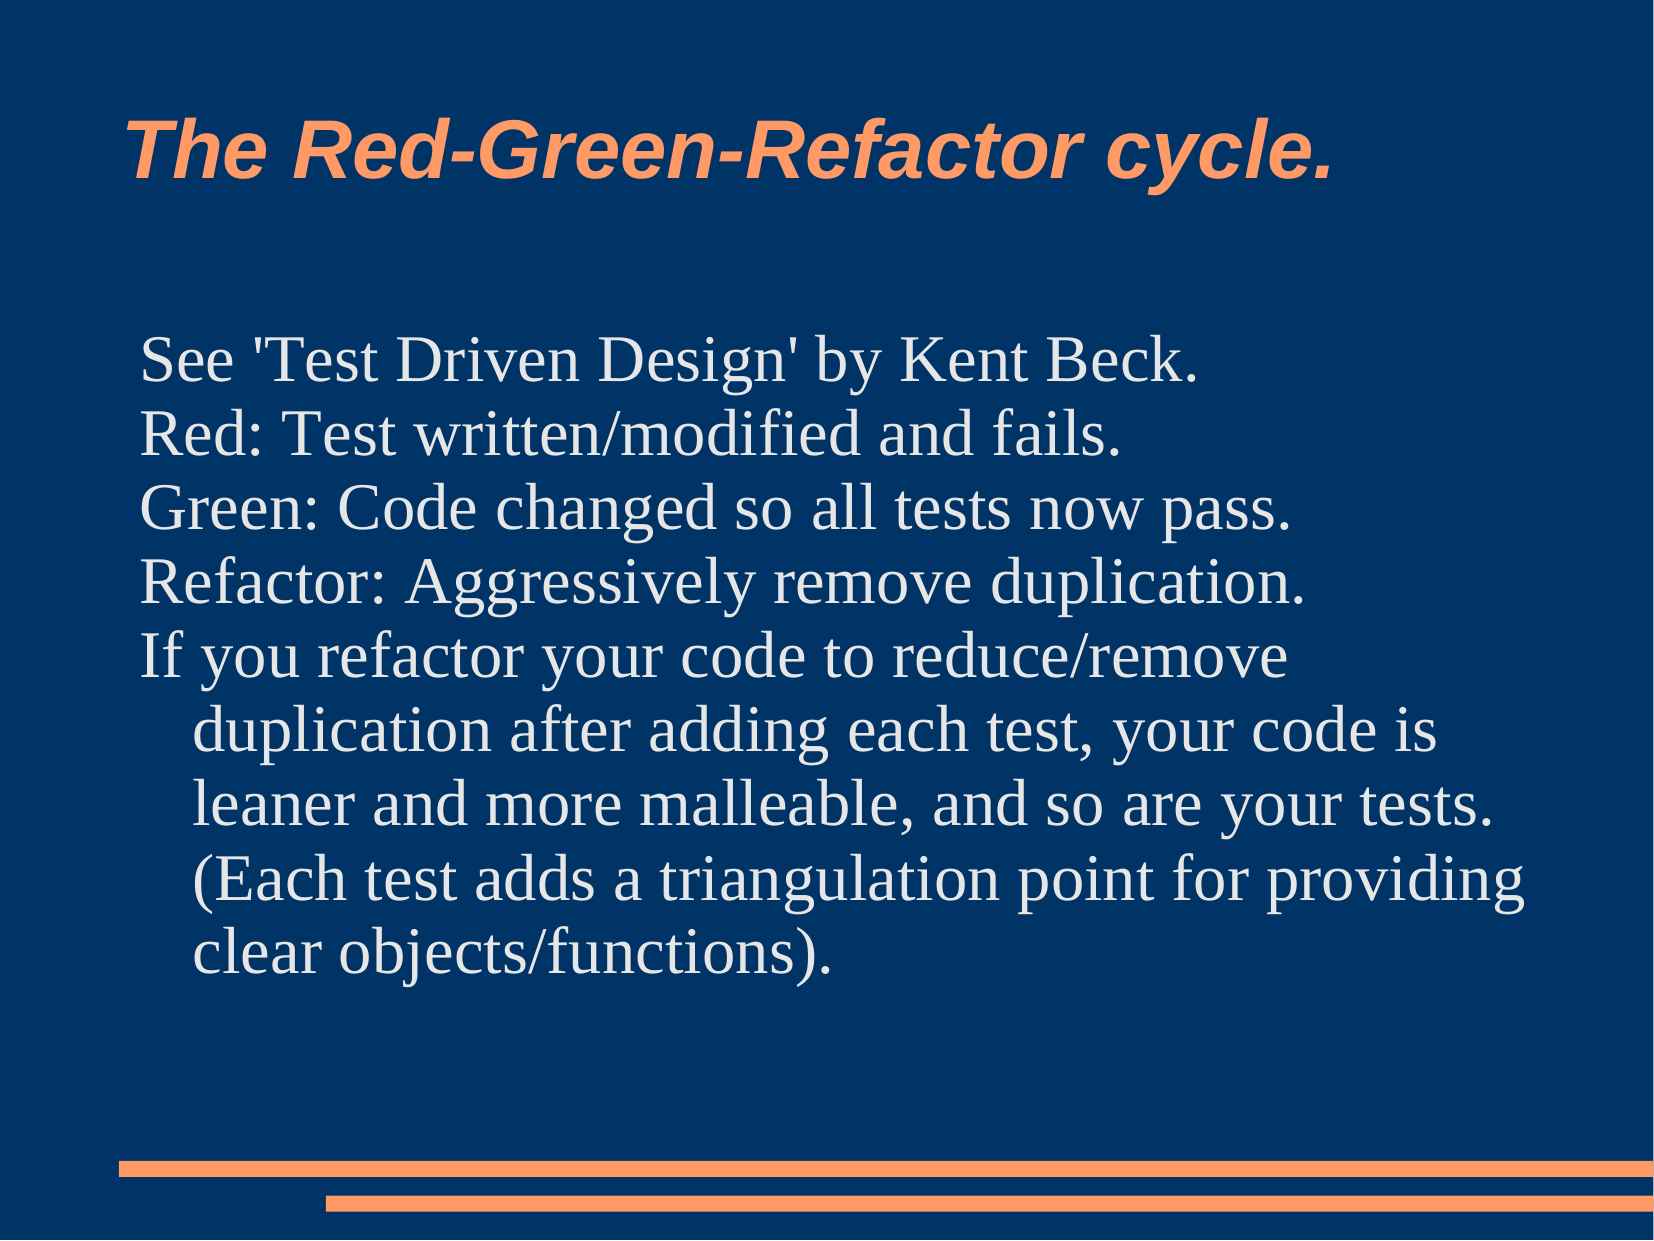

# The Red-Green-Refactor cycle.
See 'Test Driven Design' by Kent Beck.
Red: Test written/modified and fails.
Green: Code changed so all tests now pass.
Refactor: Aggressively remove duplication.
If you refactor your code to reduce/remove duplication after adding each test, your code is leaner and more malleable, and so are your tests. (Each test adds a triangulation point for providing clear objects/functions).